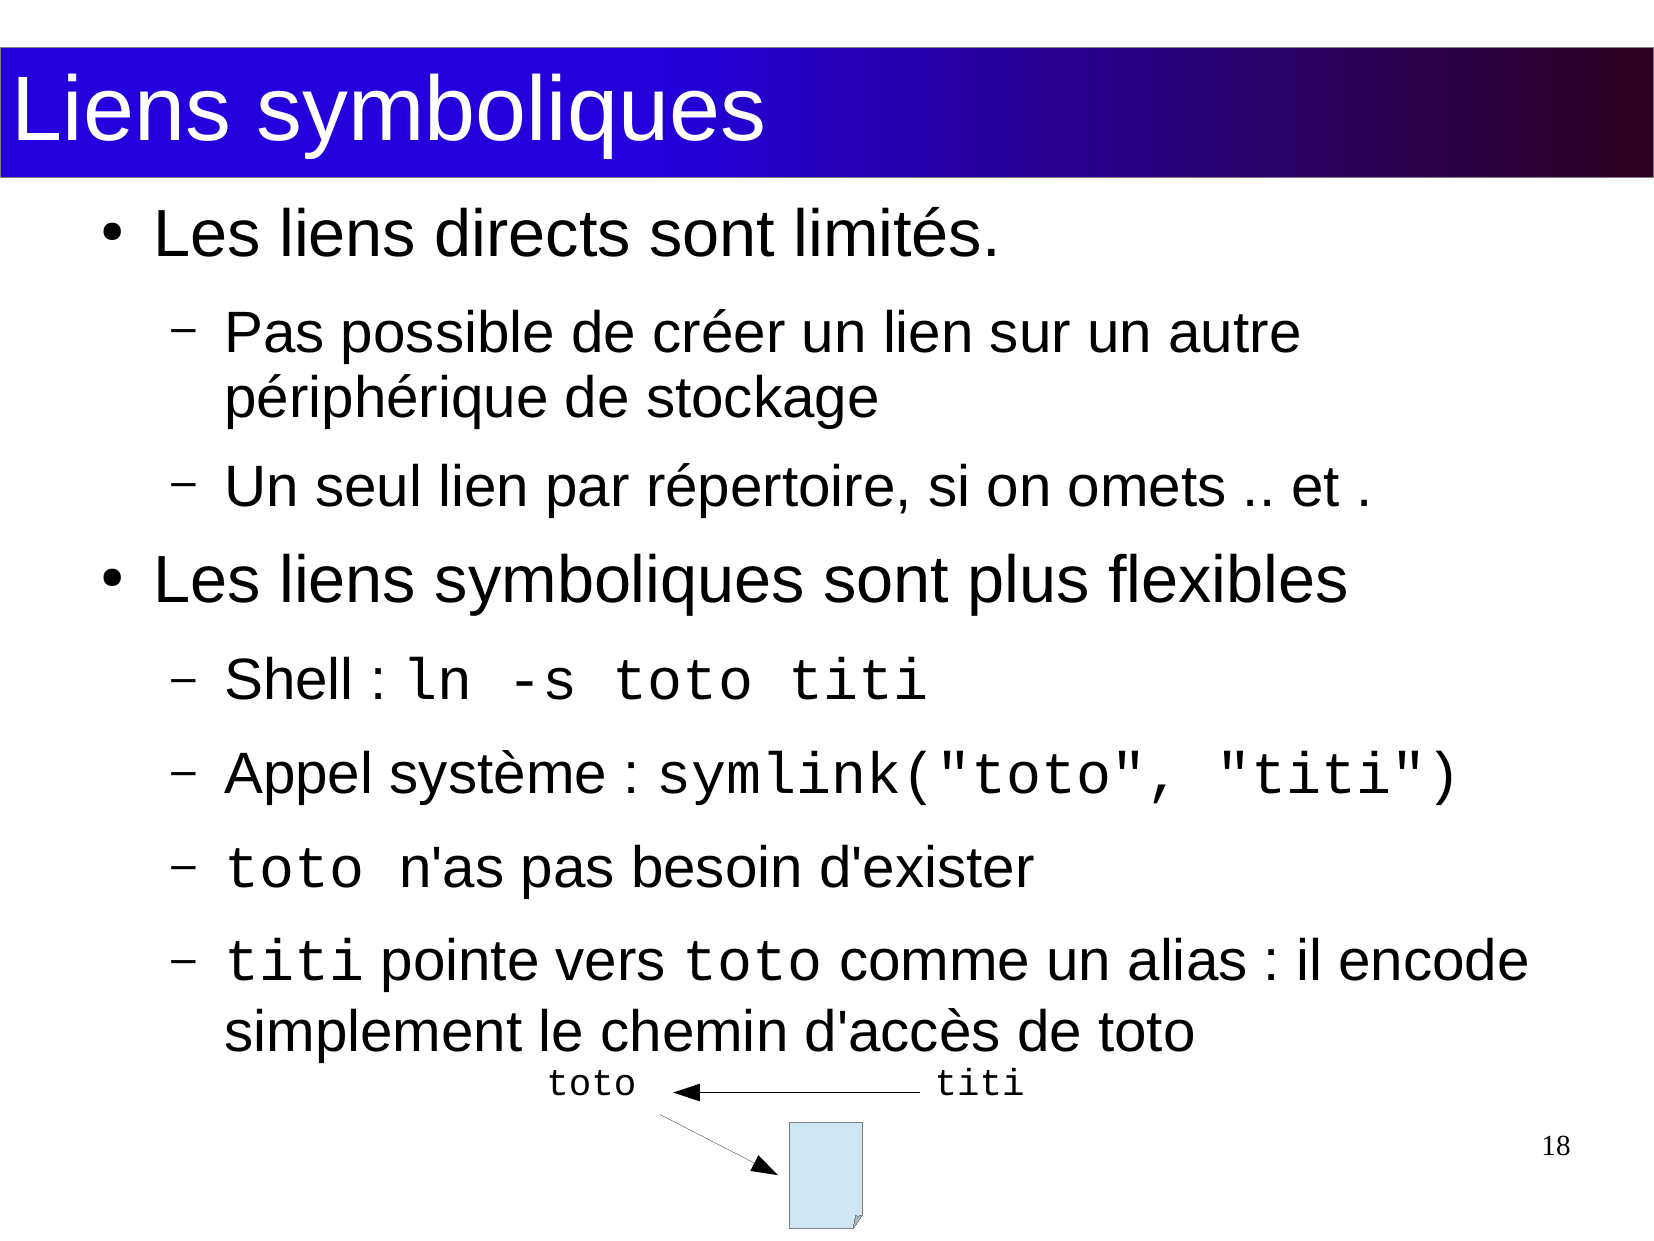

# Liens symboliques
Les liens directs sont limités.
Pas possible de créer un lien sur un autre périphérique de stockage
Un seul lien par répertoire, si on omets .. et .
Les liens symboliques sont plus flexibles
Shell : ln -s toto titi
Appel système : symlink("toto", "titi")
toto n'as pas besoin d'exister
titi pointe vers toto comme un alias : il encode simplement le chemin d'accès de toto
toto
titi
18